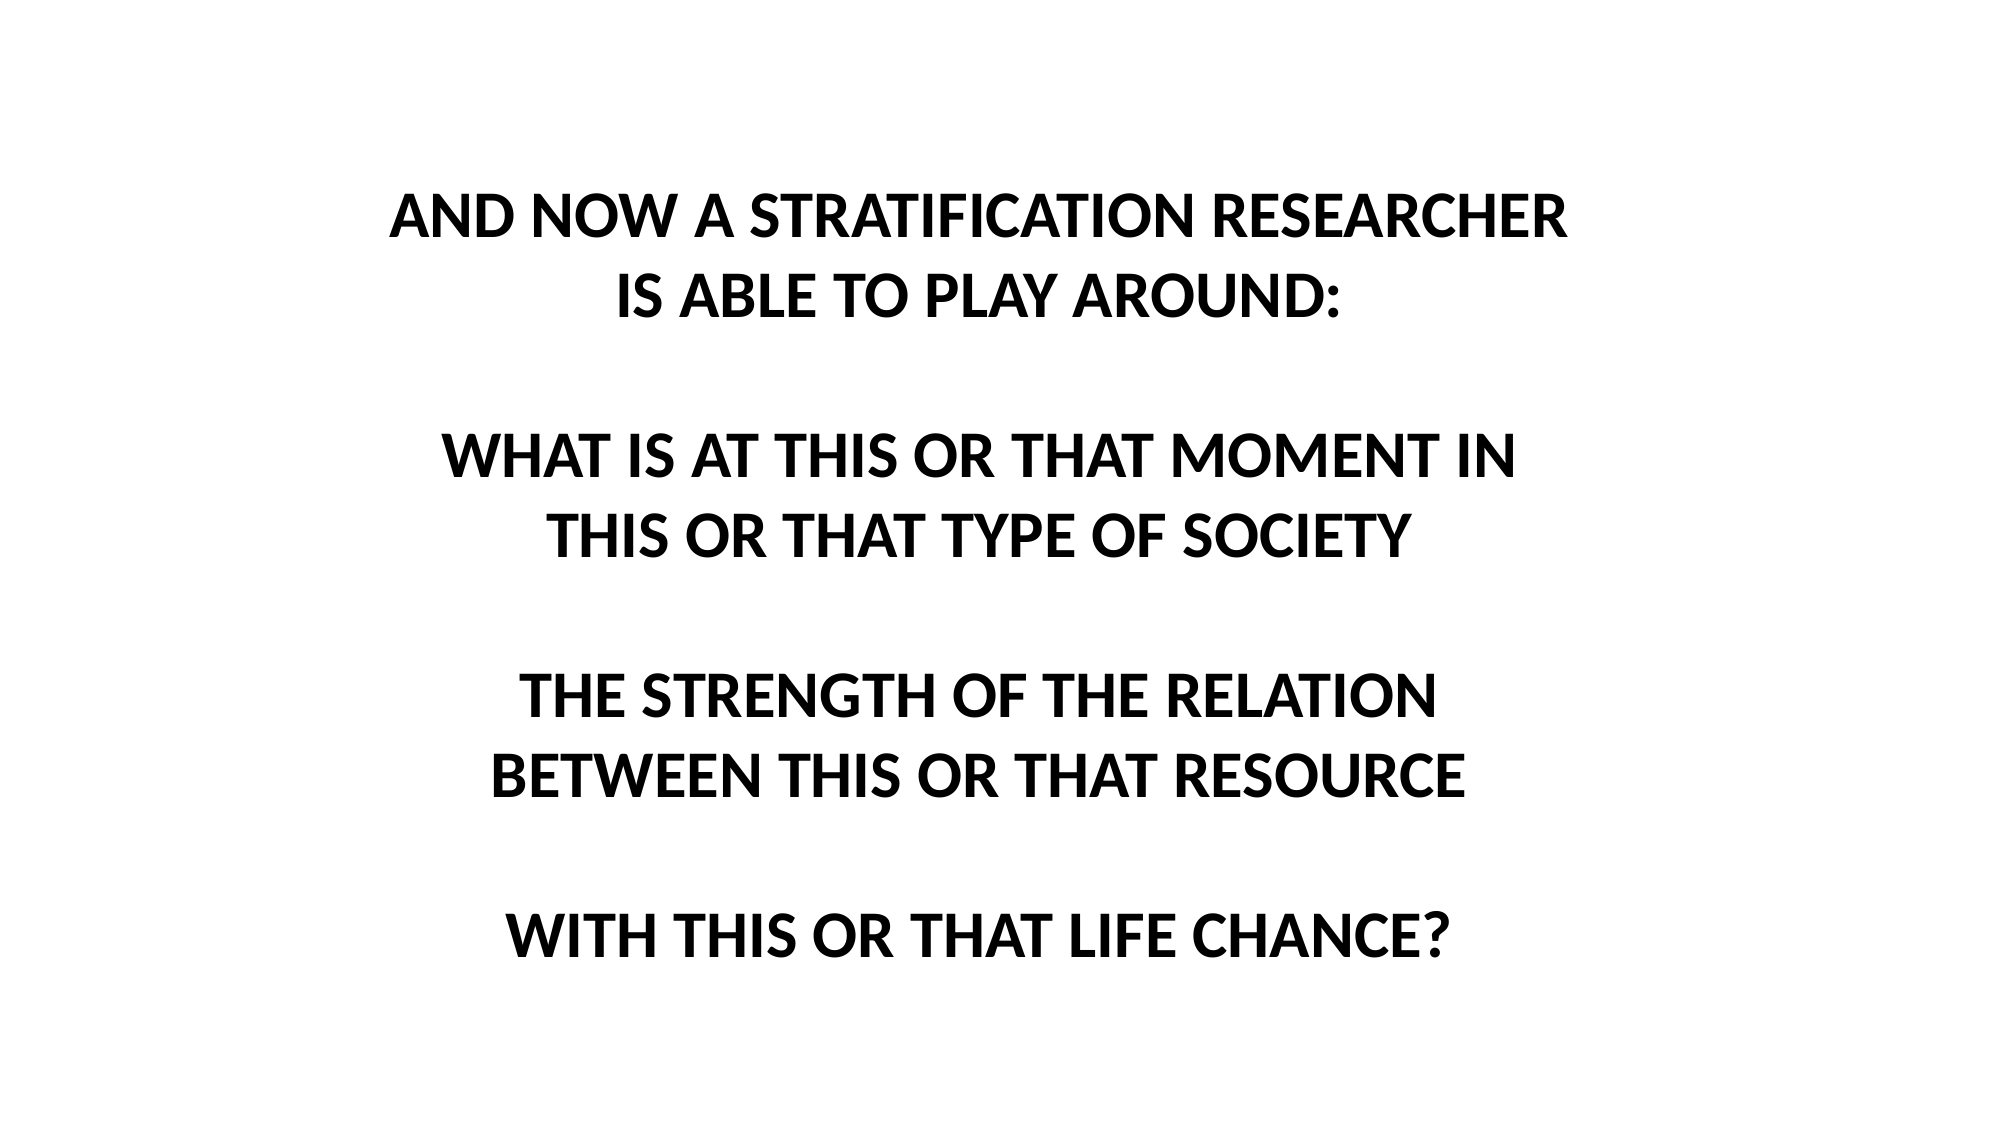

AND NOW A STRATIFICATION RESEARCHER IS ABLE TO PLAY AROUND:
WHAT IS AT THIS OR THAT MOMENT IN THIS OR THAT TYPE OF SOCIETY
THE STRENGTH OF THE RELATION BETWEEN THIS OR THAT RESOURCE
WITH THIS OR THAT LIFE CHANCE?